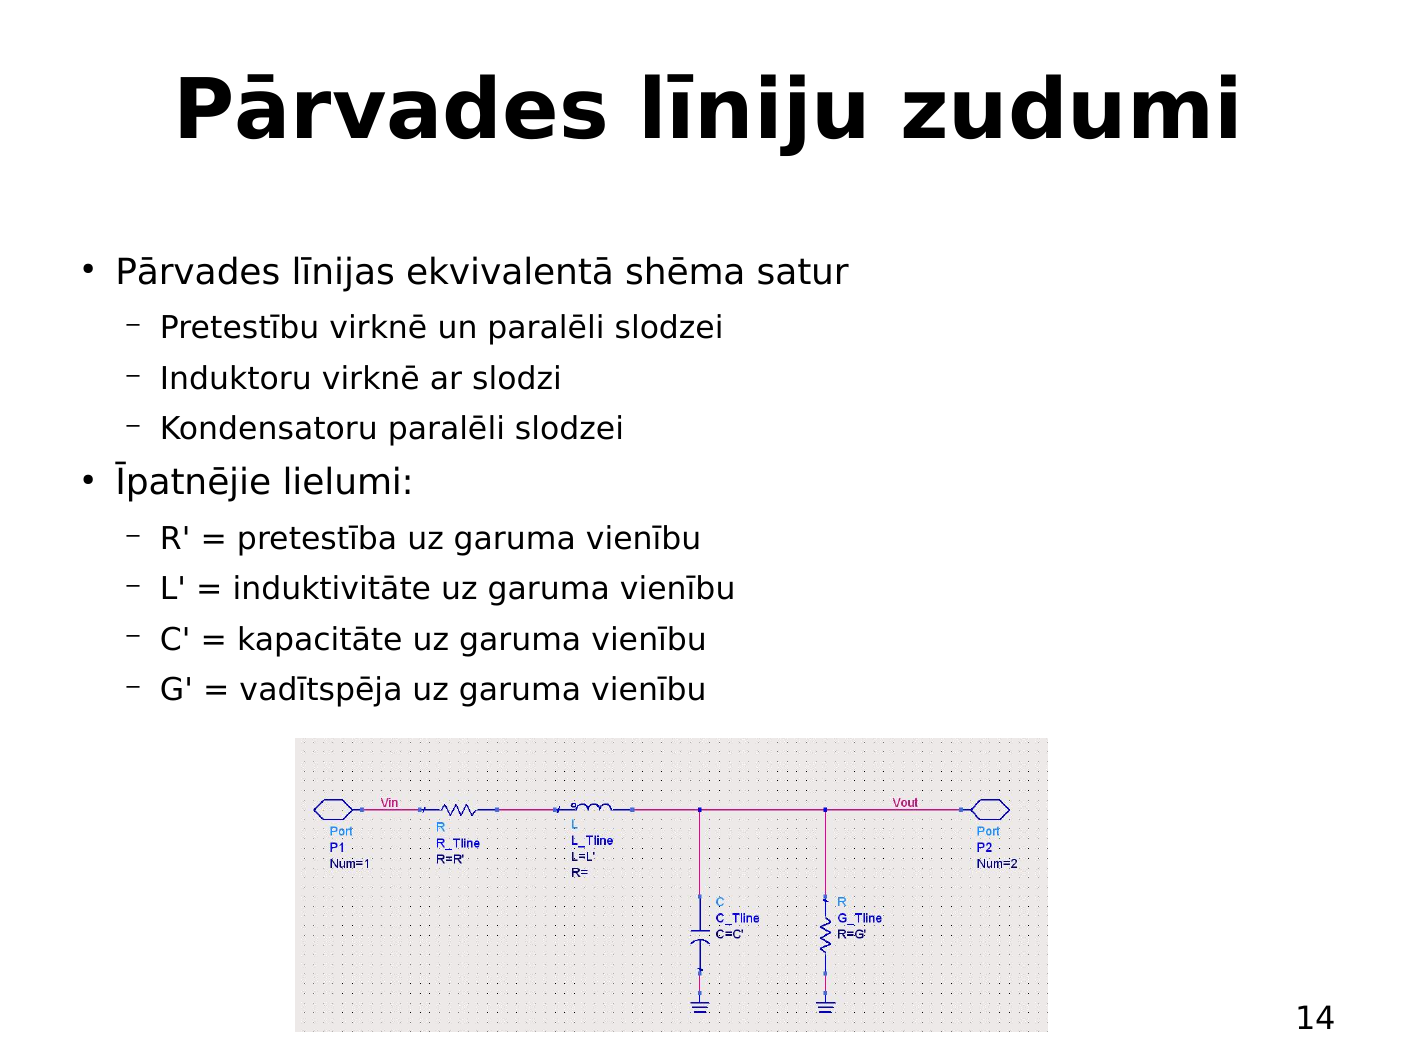

# Pārvades līniju zudumi
Pārvades līnijas ekvivalentā shēma satur
Pretestību virknē un paralēli slodzei
Induktoru virknē ar slodzi
Kondensatoru paralēli slodzei
Īpatnējie lielumi:
R' = pretestība uz garuma vienību
L' = induktivitāte uz garuma vienību
C' = kapacitāte uz garuma vienību
G' = vadītspēja uz garuma vienību